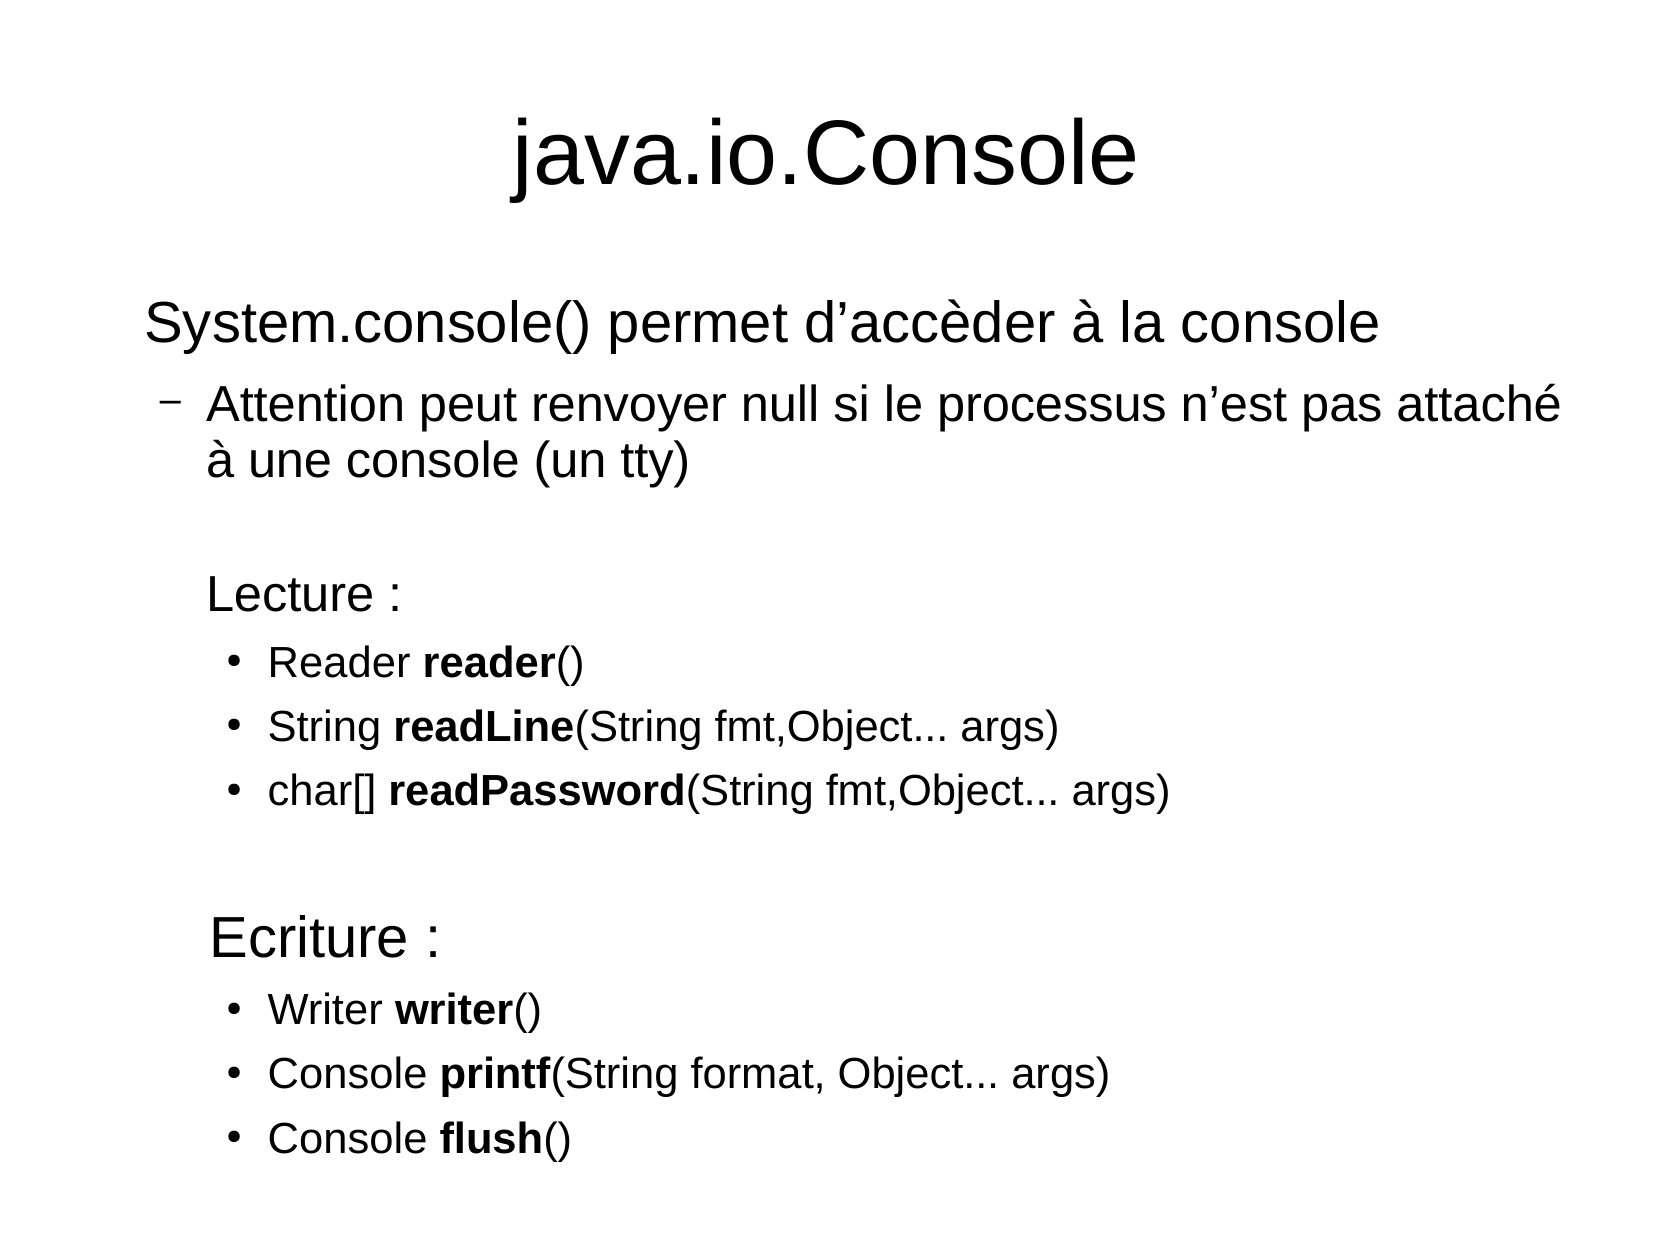

# java.io.Console
System.console() permet d’accèder à la console
Attention peut renvoyer null si le processus n’est pas attaché à une console (un tty)
Lecture :
Reader reader()
String readLine(String fmt,Object... args)
char[] readPassword(String fmt,Object... args)
	Ecriture :
Writer writer()
Console printf(String format, Object... args)
Console flush()